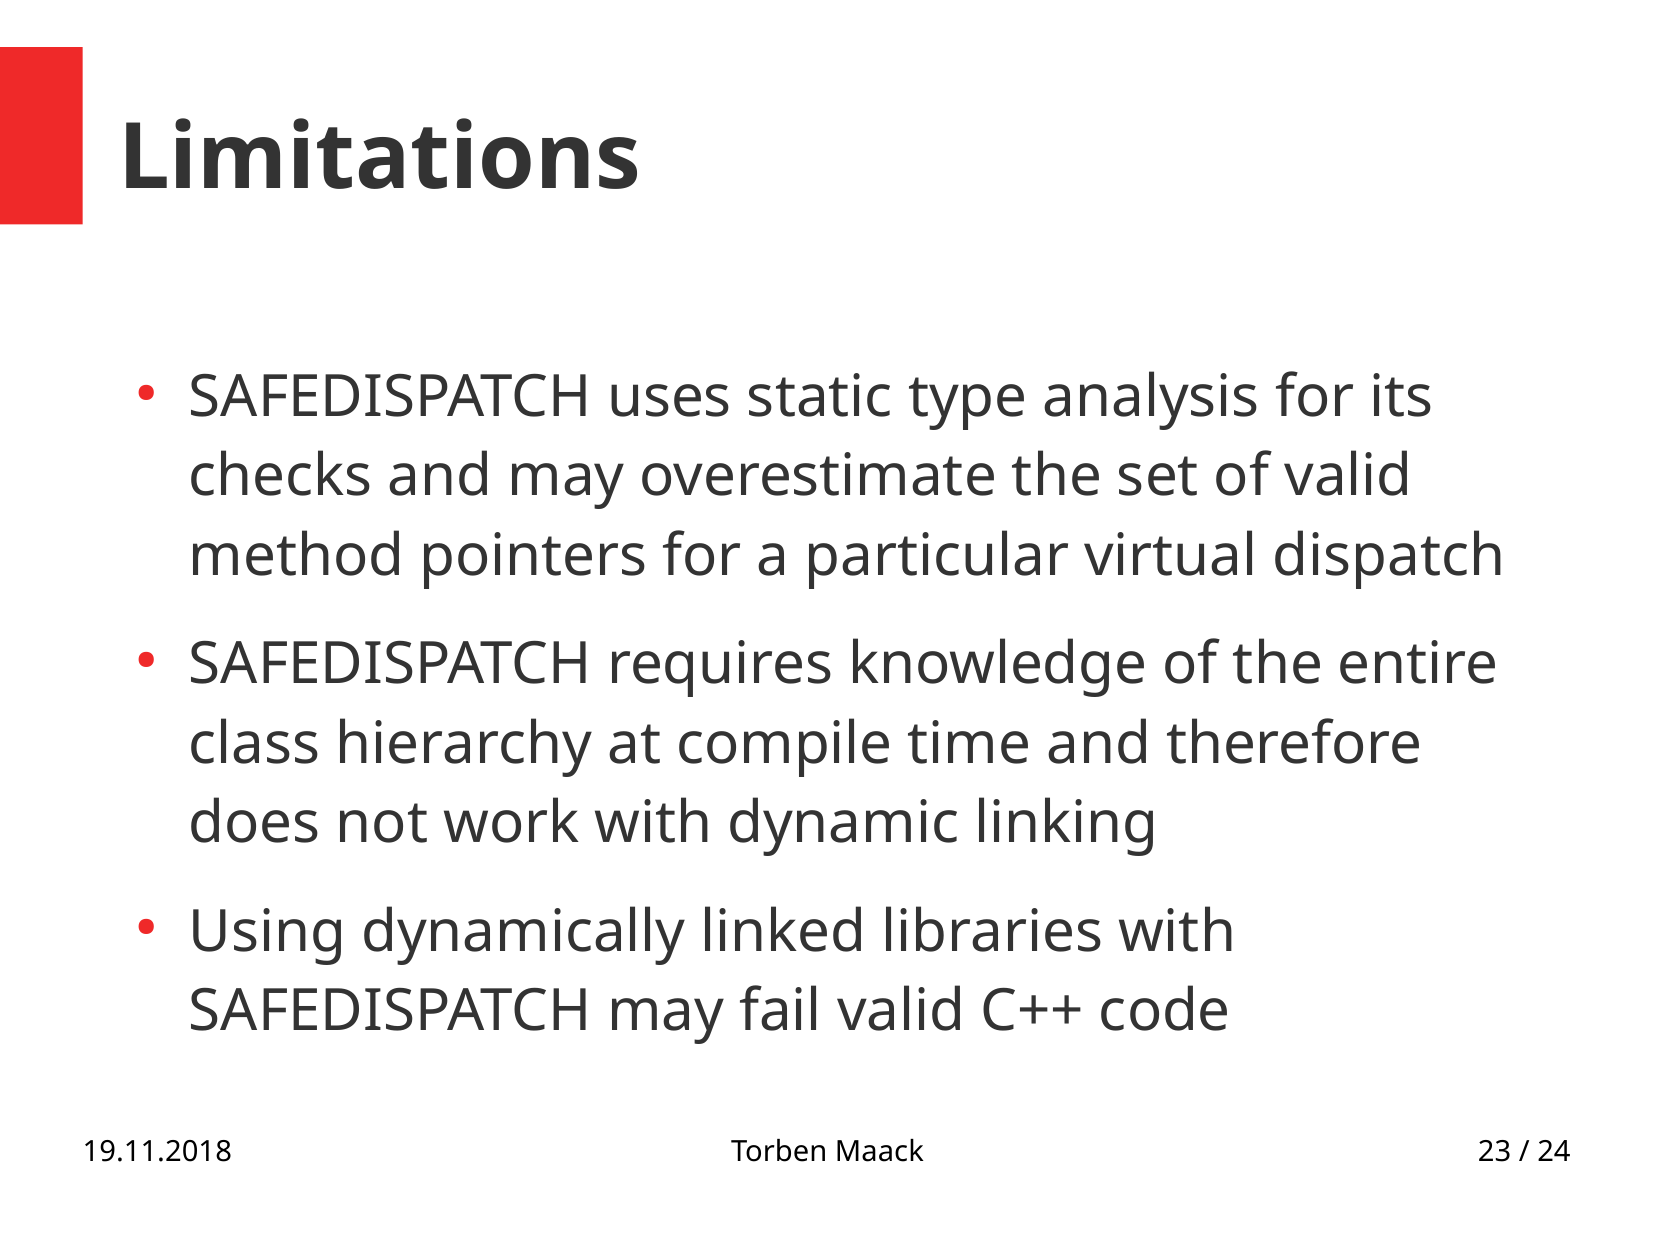

# Limitations
SAFEDISPATCH uses static type analysis for its checks and may overestimate the set of valid method pointers for a particular virtual dispatch
SAFEDISPATCH requires knowledge of the entire class hierarchy at compile time and therefore does not work with dynamic linking
Using dynamically linked libraries with SAFEDISPATCH may fail valid C++ code
19.11.2018
Torben Maack
23